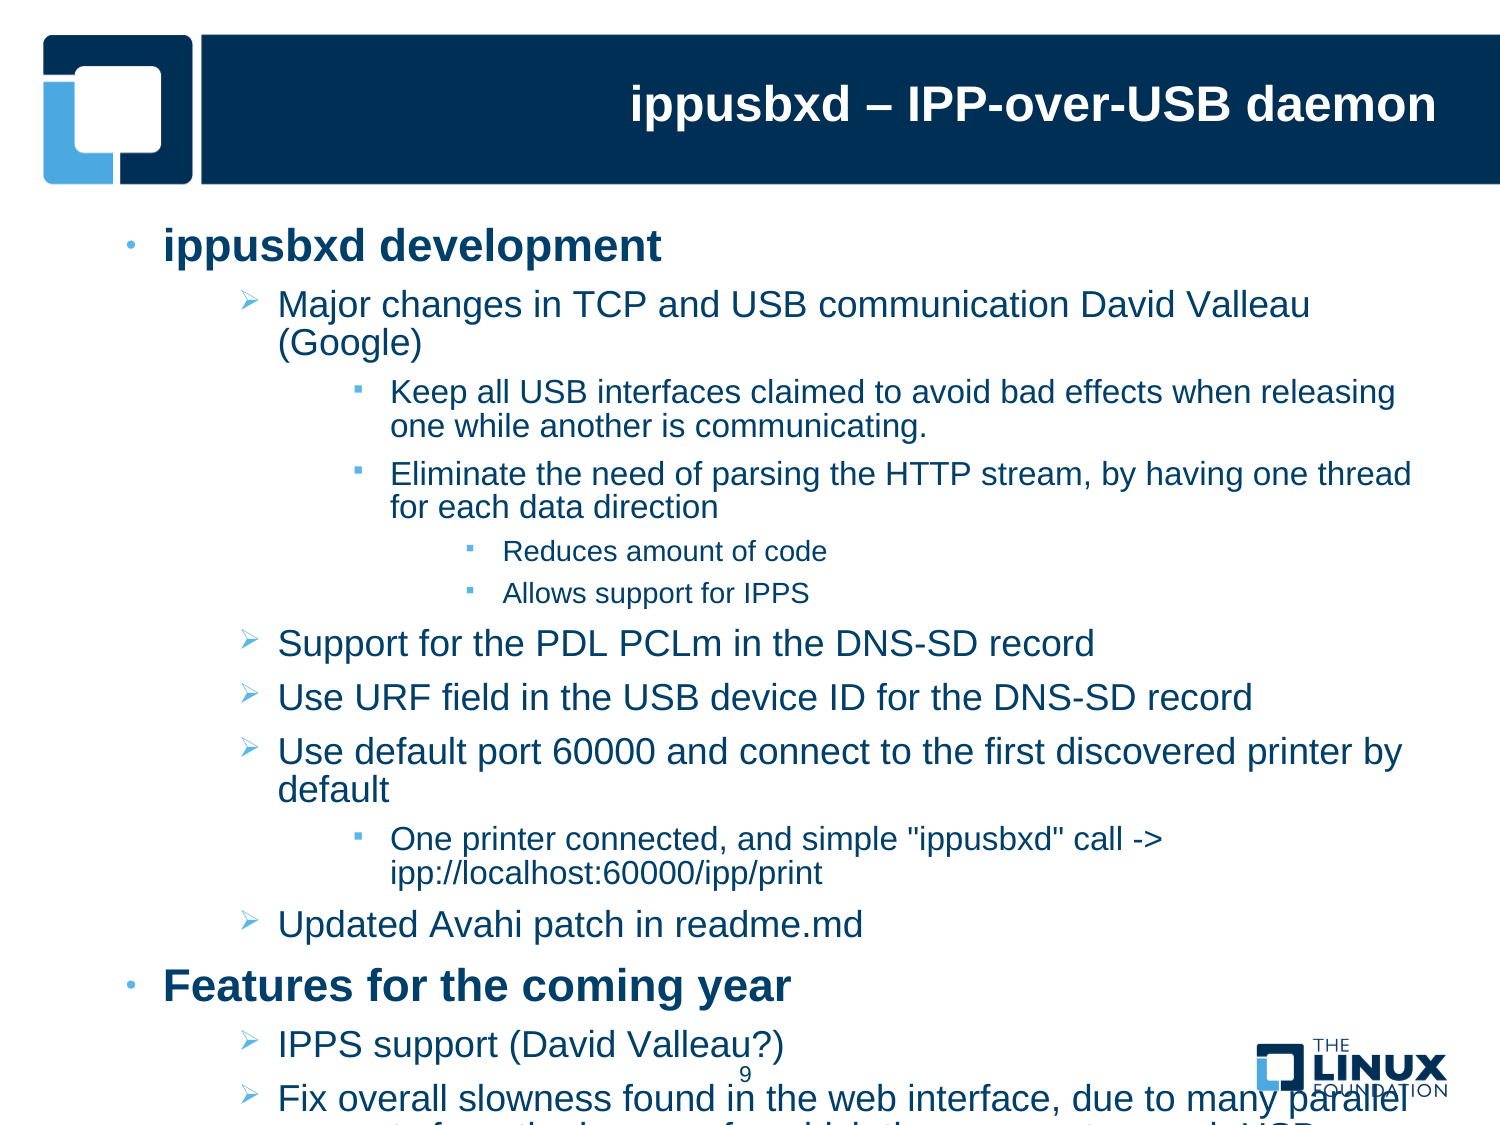

# ippusbxd – IPP-over-USB daemon
ippusbxd development
Major changes in TCP and USB communication David Valleau (Google)
Keep all USB interfaces claimed to avoid bad effects when releasing one while another is communicating.
Eliminate the need of parsing the HTTP stream, by having one thread for each data direction
Reduces amount of code
Allows support for IPPS
Support for the PDL PCLm in the DNS-SD record
Use URF field in the USB device ID for the DNS-SD record
Use default port 60000 and connect to the first discovered printer by default
One printer connected, and simple "ippusbxd" call -> ipp://localhost:60000/ipp/print
Updated Avahi patch in readme.md
Features for the coming year
IPPS support (David Valleau?)
Fix overall slowness found in the web interface, due to many parallel requests from the browser for which there are not enough USB interfaces (David Valleau)
Re-use code for Printer Applications (library?)
9